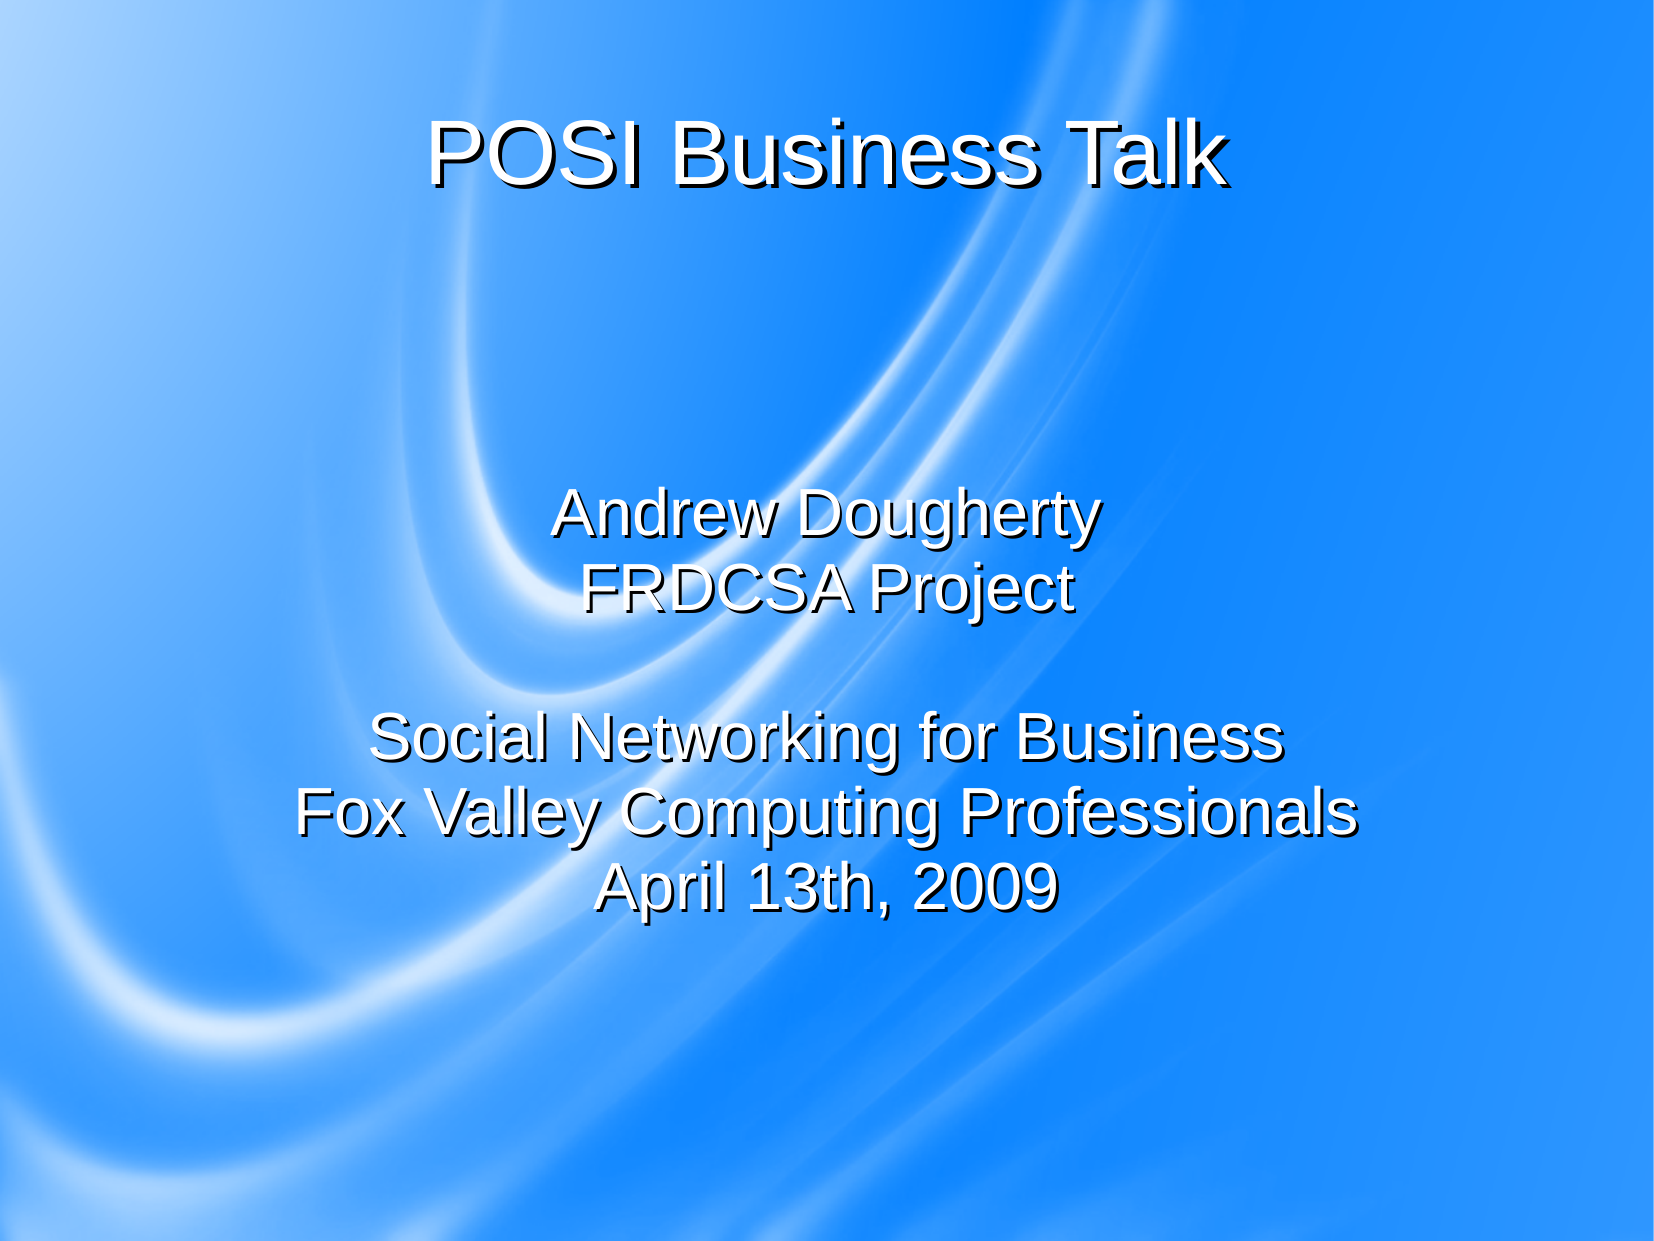

# POSI Business Talk
Andrew Dougherty
FRDCSA Project
Social Networking for Business
Fox Valley Computing Professionals
April 13th, 2009